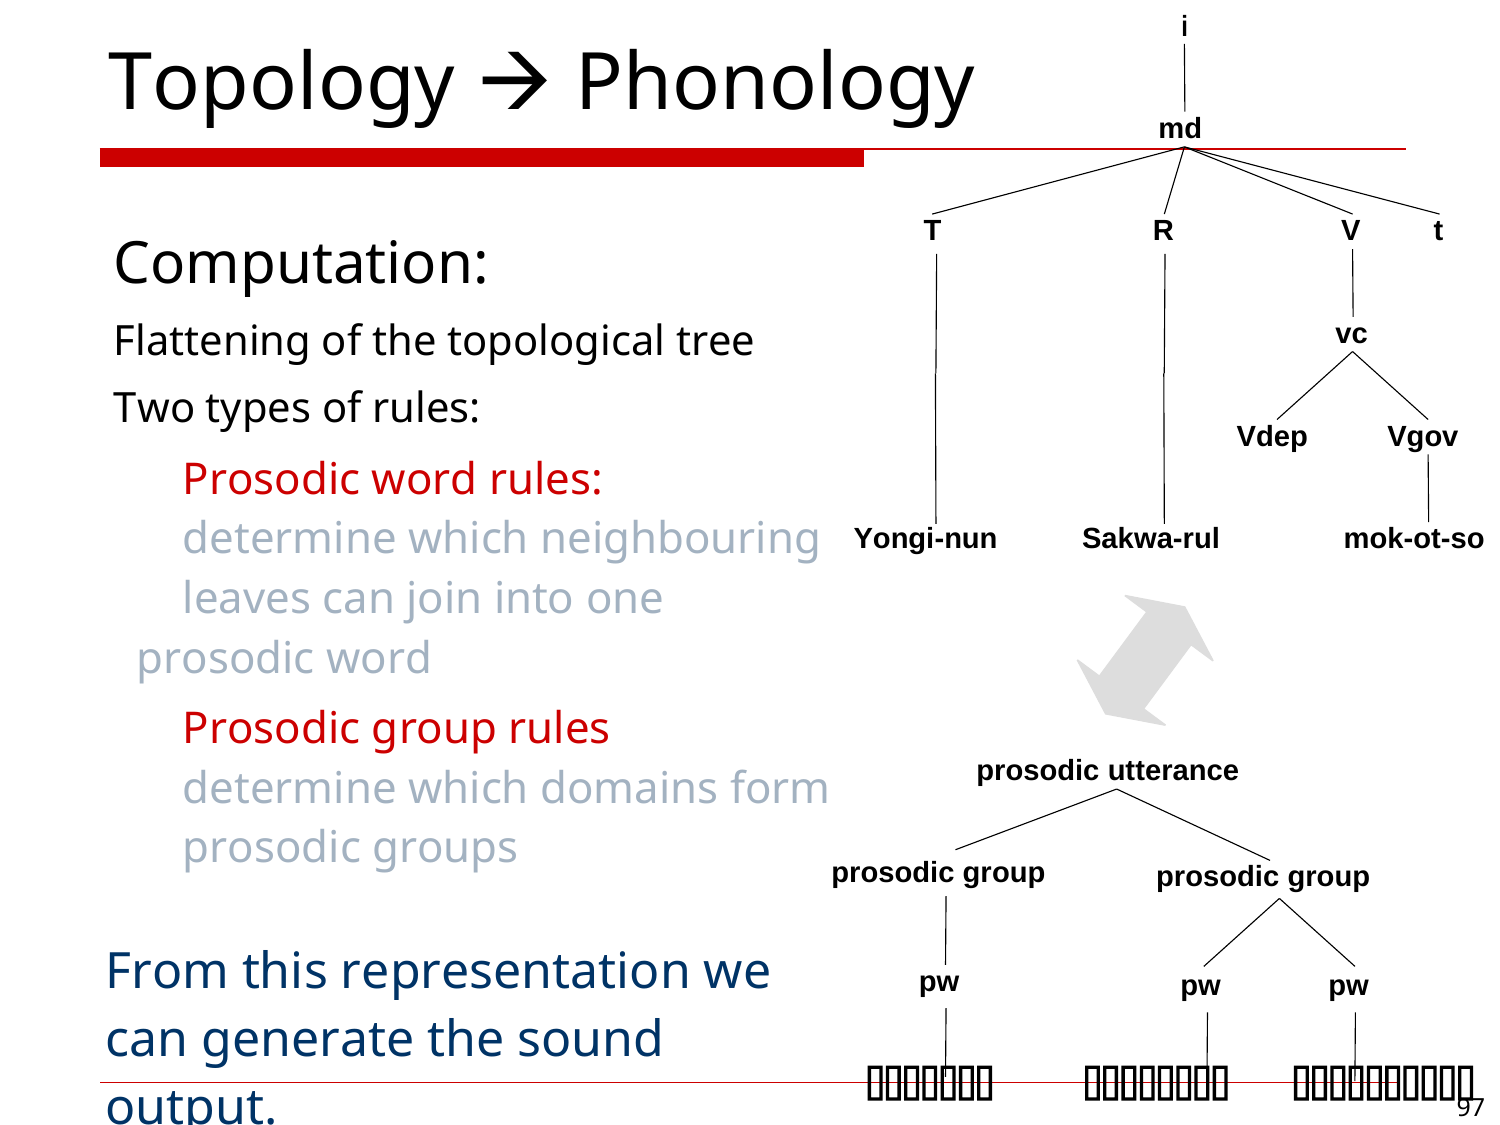

i
md
T
R
V
t
vc
Vdep
Vgov
Yongi-nun
Sakwa-rul
mok-ot-so
Topology  Phonology
Computation:
Flattening of the topological tree
Two types of rules:
# Prosodic word rules: determine which neighbouring 	leaves can join into one 	prosodic word
Prosodic group rules
	determine which domains form 	prosodic groups
prosodic utterance
prosodic group
prosodic group
From this representation we can generate the sound output.
pw
pw
pw



97